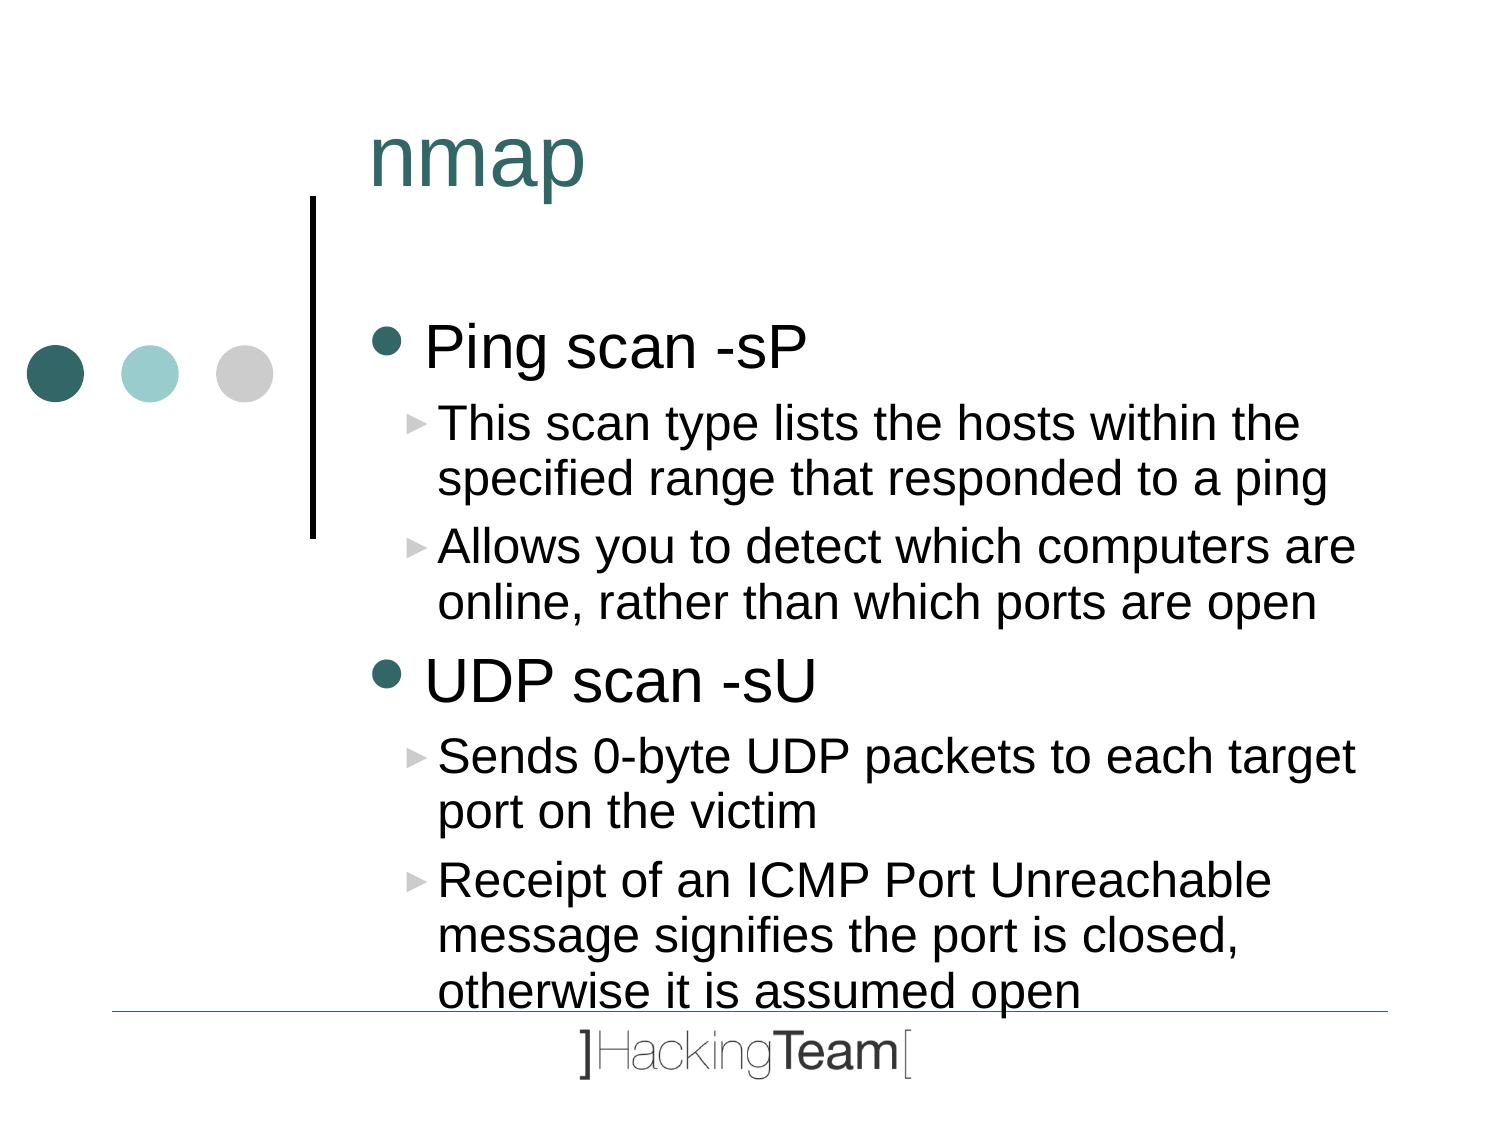

# nmap
Ping scan -sP
This scan type lists the hosts within the specified range that responded to a ping
Allows you to detect which computers are online, rather than which ports are open
UDP scan -sU
Sends 0-byte UDP packets to each target port on the victim
Receipt of an ICMP Port Unreachable message signifies the port is closed, otherwise it is assumed open